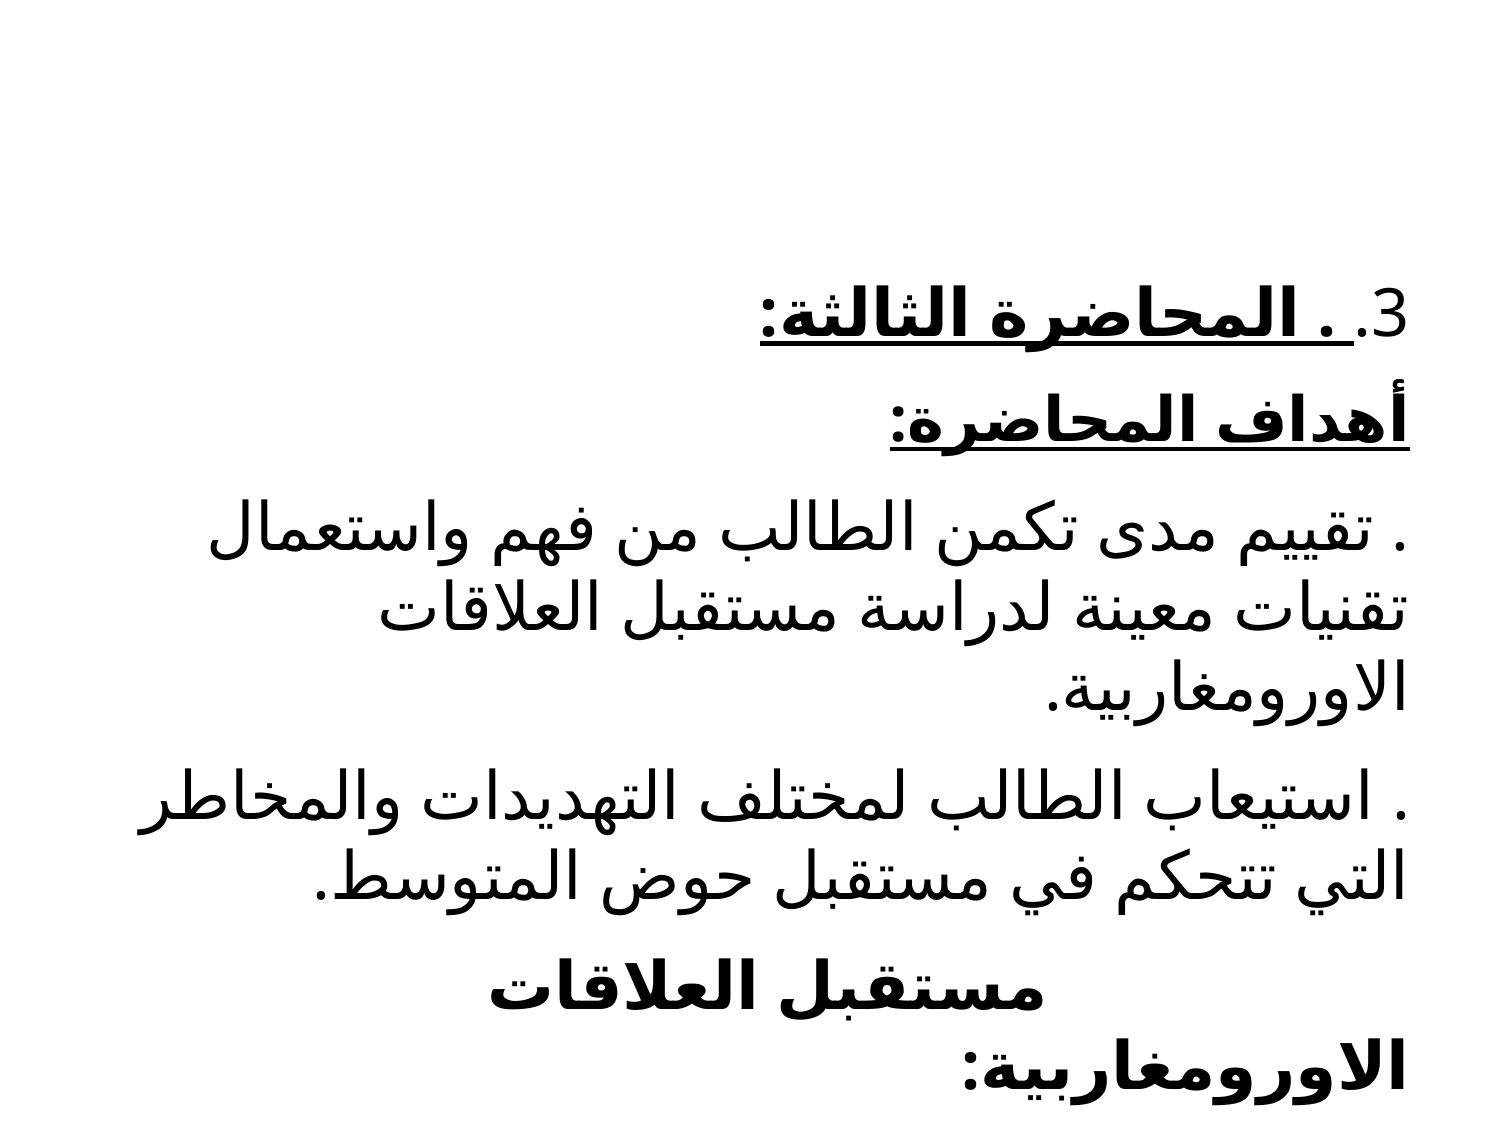

# 3. . المحاضرة الثالثة:
أهداف المحاضرة:
. تقييم مدى تكمن الطالب من فهم واستعمال تقنيات معينة لدراسة مستقبل العلاقات الاورومغاربية.
. استيعاب الطالب لمختلف التهديدات والمخاطر التي تتحكم في مستقبل حوض المتوسط.
 مستقبل العلاقات الاورومغاربية:
أ.1 إشكالية الأمن في حوض المتوسط في ظل التهديدات الجديدة.
أ.2 الثورات العربية وتداعياتها على التعاون الاورومغاربي.
أ.3 أزمة النظام الاقتصادي والمصرفي الرأسمالي وتأثيره على منطقة المغرب العربي.
أ.4 أزمة الهوية الأوروبية في ظل المعطيات الديمغرافية المتوقعة.